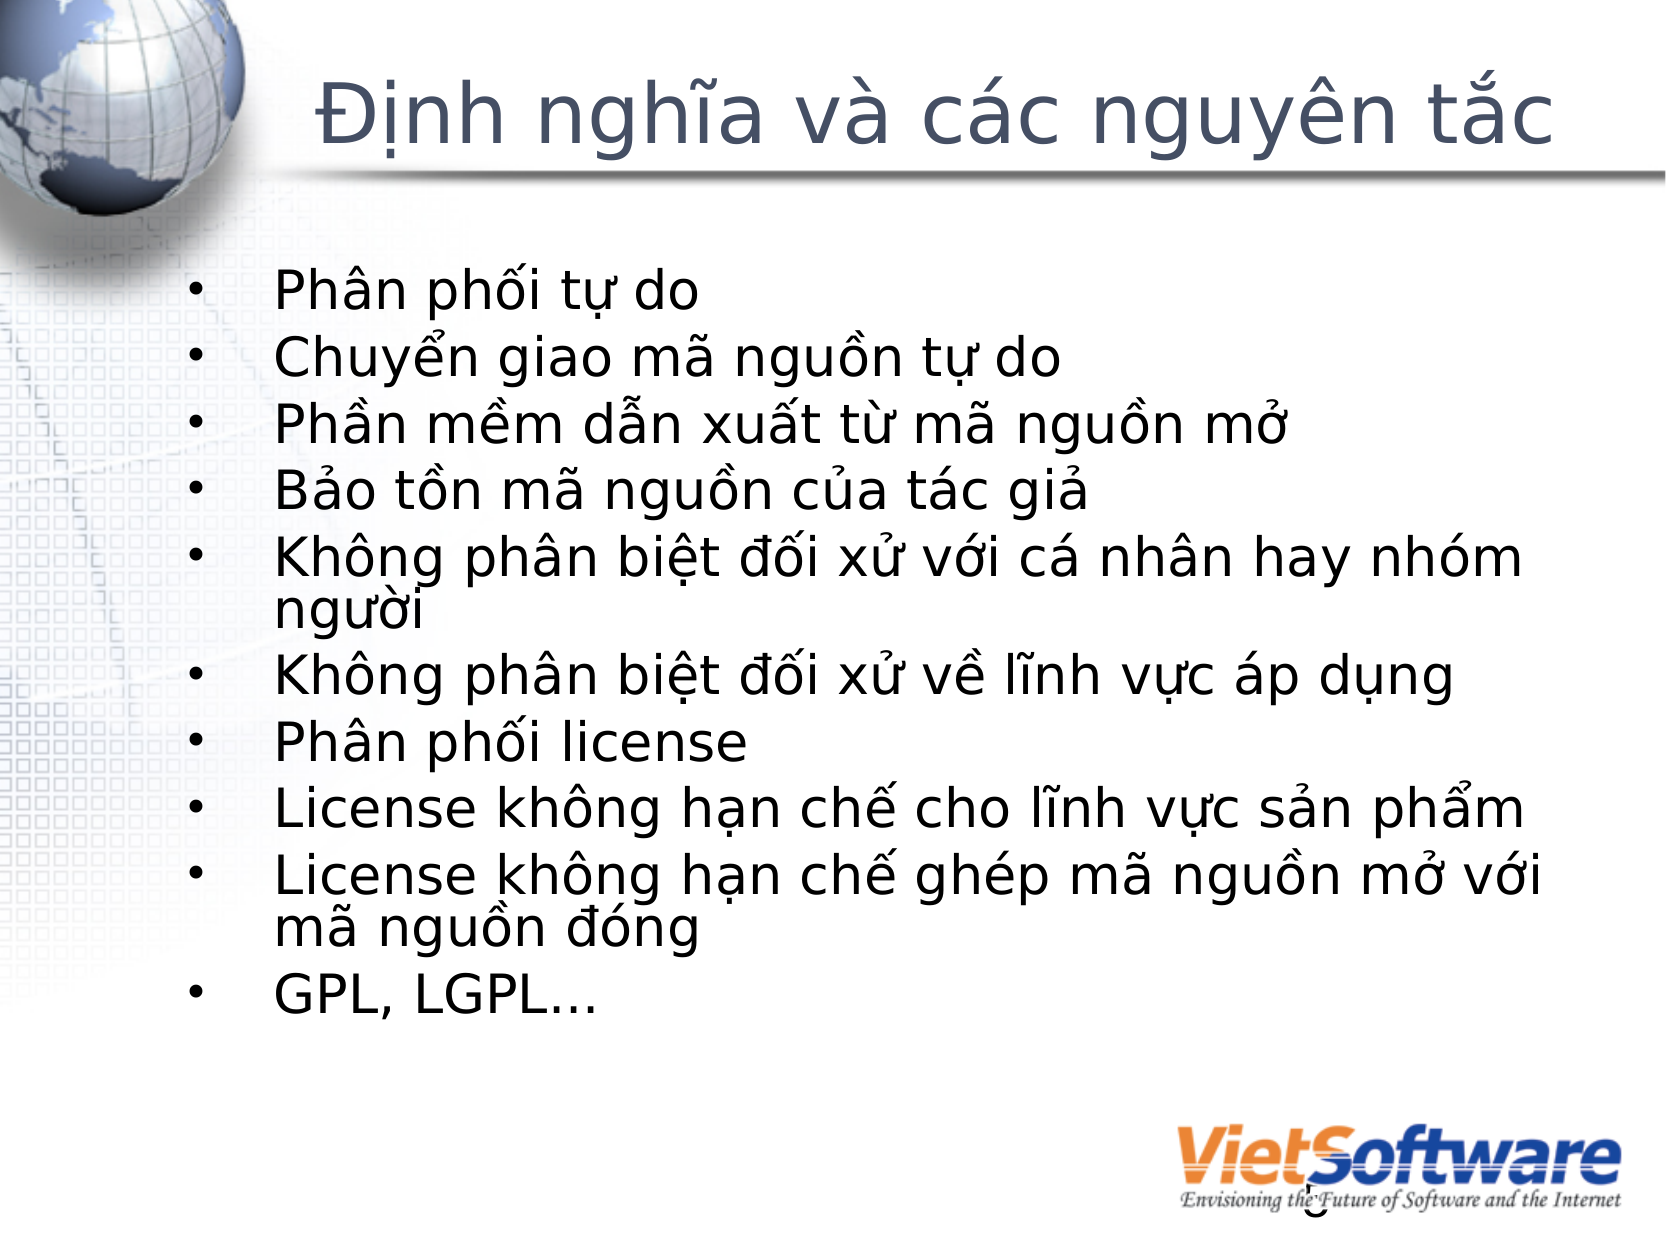

# Định nghĩa và các nguyên tắc
Phân phối tự do
Chuyển giao mã nguồn tự do
Phần mềm dẫn xuất từ mã nguồn mở
Bảo tồn mã nguồn của tác giả
Không phân biệt đối xử với cá nhân hay nhóm người
Không phân biệt đối xử về lĩnh vực áp dụng
Phân phối license
License không hạn chế cho lĩnh vực sản phẩm
License không hạn chế ghép mã nguồn mở với mã nguồn đóng
GPL, LGPL...
5